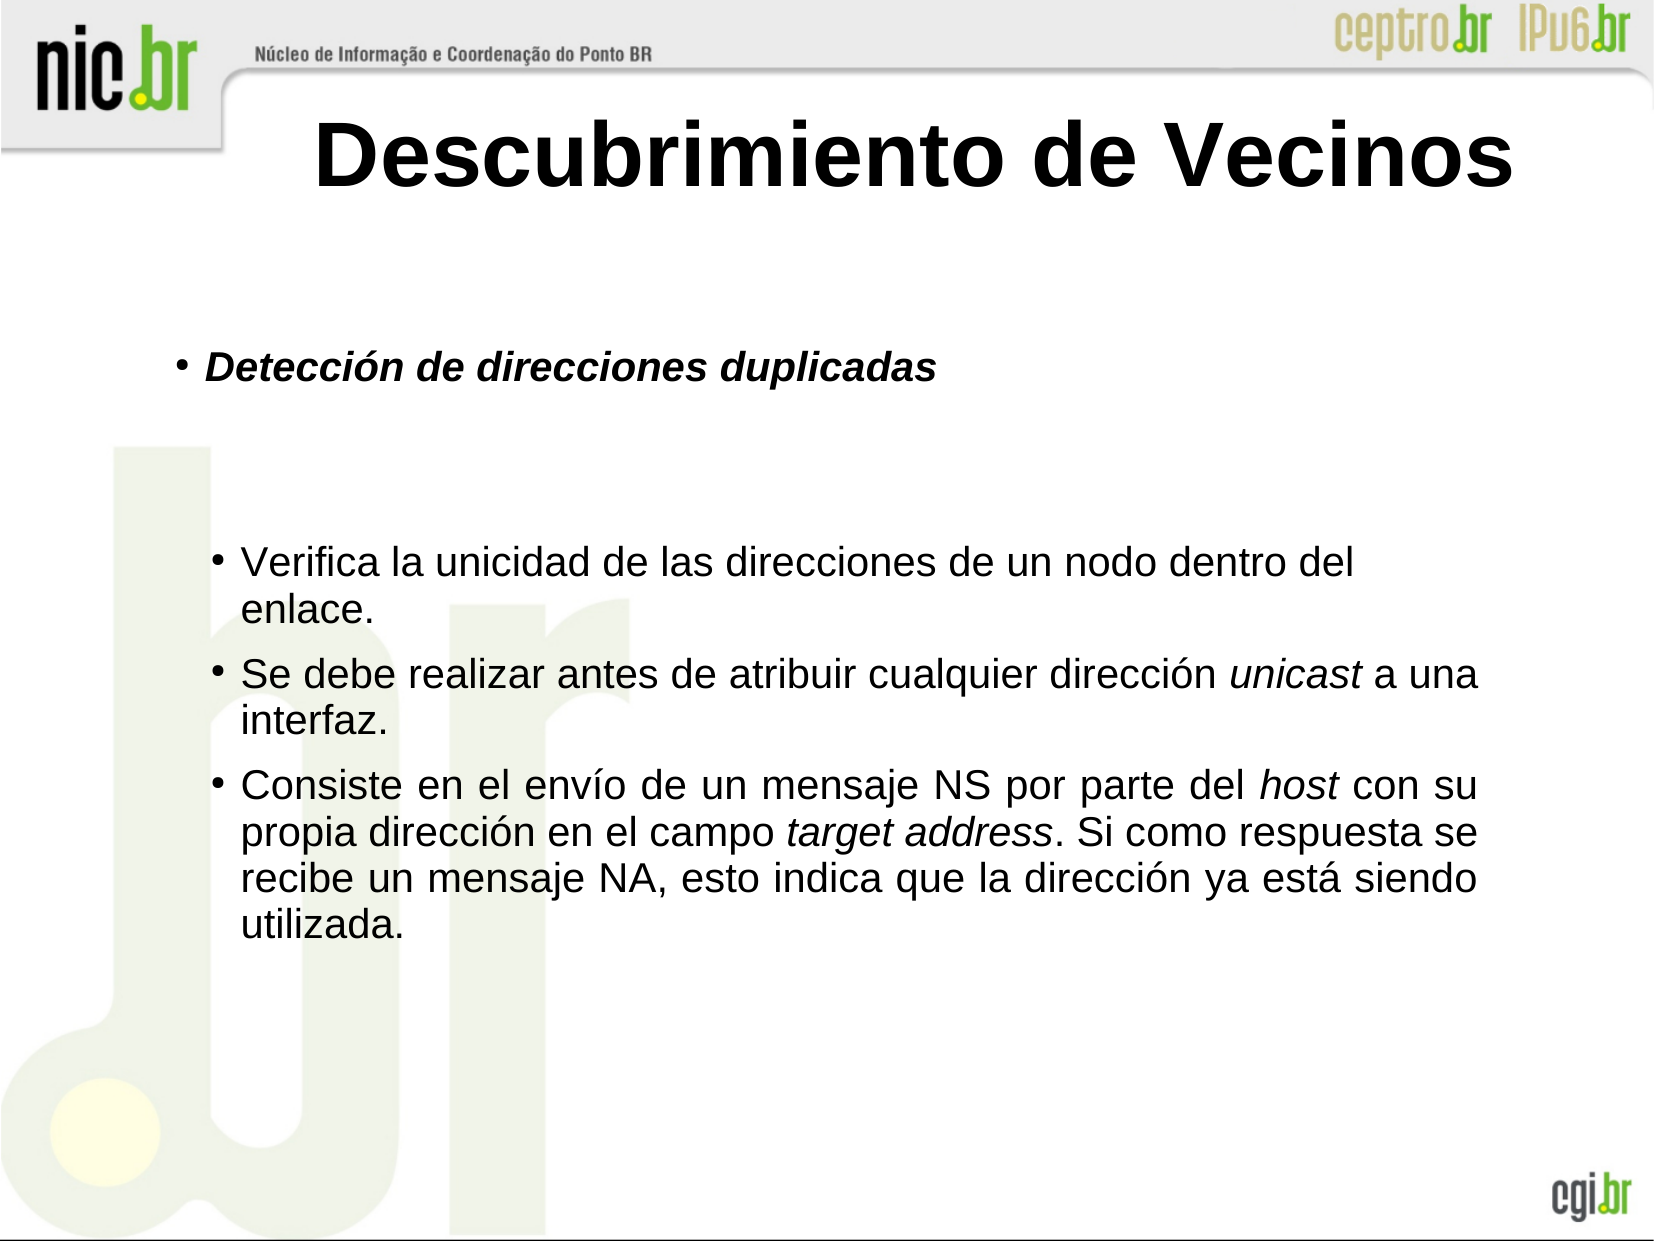

Descubrimiento de Vecinos
Detección de direcciones duplicadas
Verifica la unicidad de las direcciones de un nodo dentro del enlace.
Se debe realizar antes de atribuir cualquier dirección unicast a una interfaz.
Consiste en el envío de un mensaje NS por parte del host con su propia dirección en el campo target address. Si como respuesta se recibe un mensaje NA, esto indica que la dirección ya está siendo utilizada.